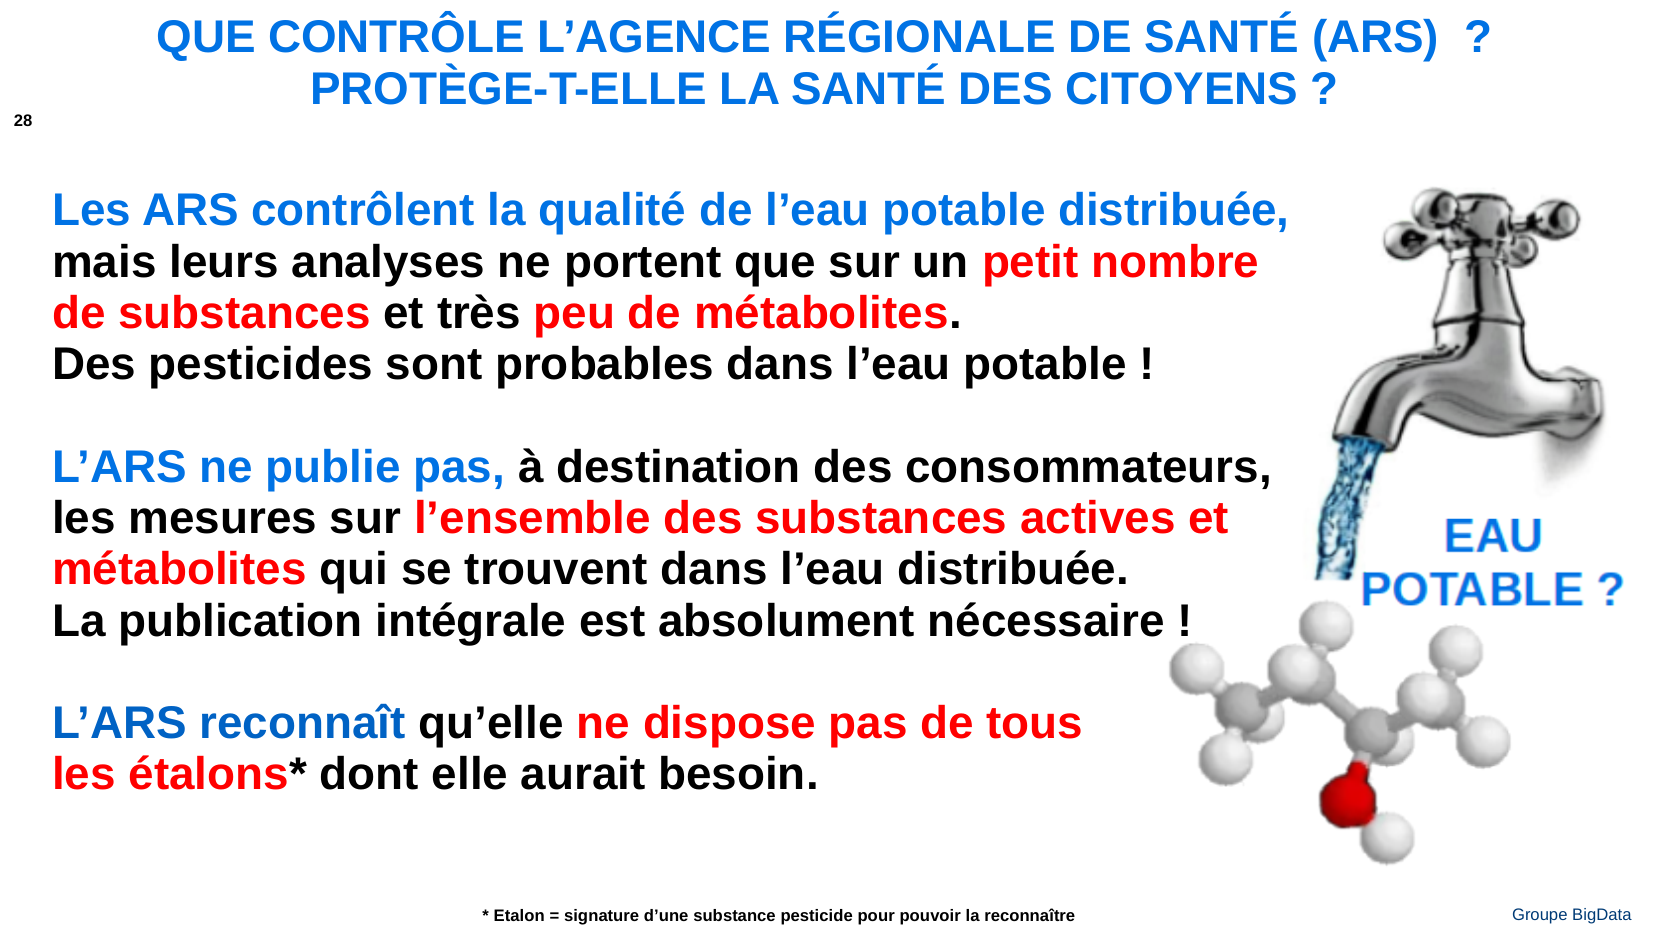

QUE CONTRÔLE L’AGENCE RÉGIONALE DE SANTÉ (ARS) ?
PROTÈGE-T-ELLE LA SANTÉ DES CITOYENS ?
Les ARS contrôlent la qualité de l’eau potable distribuée,
mais leurs analyses ne portent que sur un petit nombre de substances et très peu de métabolites.
Des pesticides sont probables dans l’eau potable !
L’ARS ne publie pas, à destination des consommateurs, les mesures sur l’ensemble des substances actives et métabolites qui se trouvent dans l’eau distribuée.
La publication intégrale est absolument nécessaire !
L’ARS reconnaît qu’elle ne dispose pas de tous
les étalons* dont elle aurait besoin.
Groupe BigData
* Etalon = signature d’une substance pesticide pour pouvoir la reconnaître